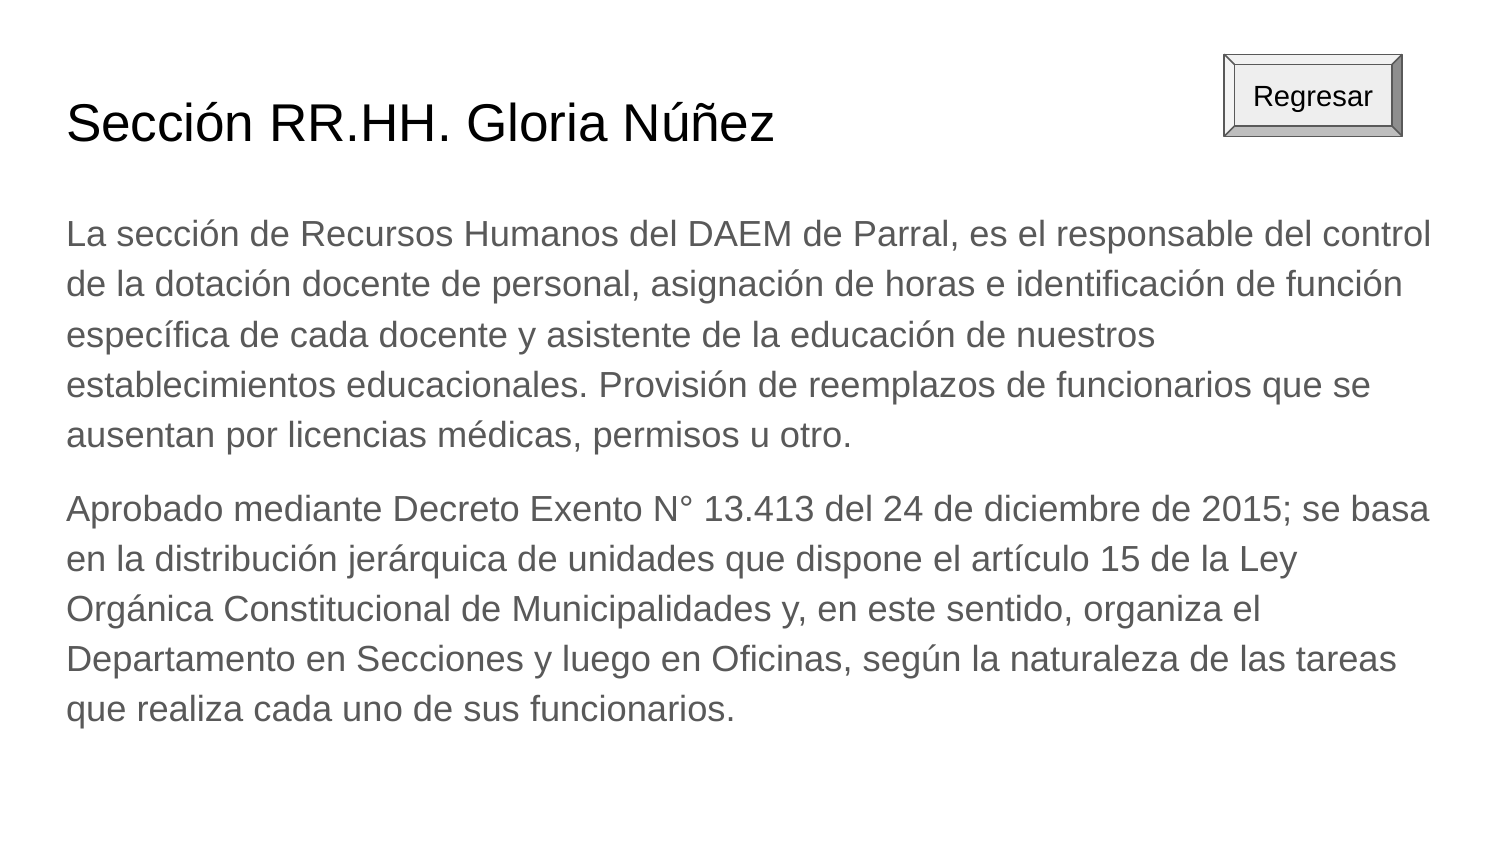

Regresar
# Sección RR.HH. Gloria Núñez
La sección de Recursos Humanos del DAEM de Parral, es el responsable del control de la dotación docente de personal, asignación de horas e identificación de función específica de cada docente y asistente de la educación de nuestros establecimientos educacionales. Provisión de reemplazos de funcionarios que se ausentan por licencias médicas, permisos u otro.
Aprobado mediante Decreto Exento N° 13.413 del 24 de diciembre de 2015; se basa en la distribución jerárquica de unidades que dispone el artículo 15 de la Ley Orgánica Constitucional de Municipalidades y, en este sentido, organiza el Departamento en Secciones y luego en Oficinas, según la naturaleza de las tareas que realiza cada uno de sus funcionarios.